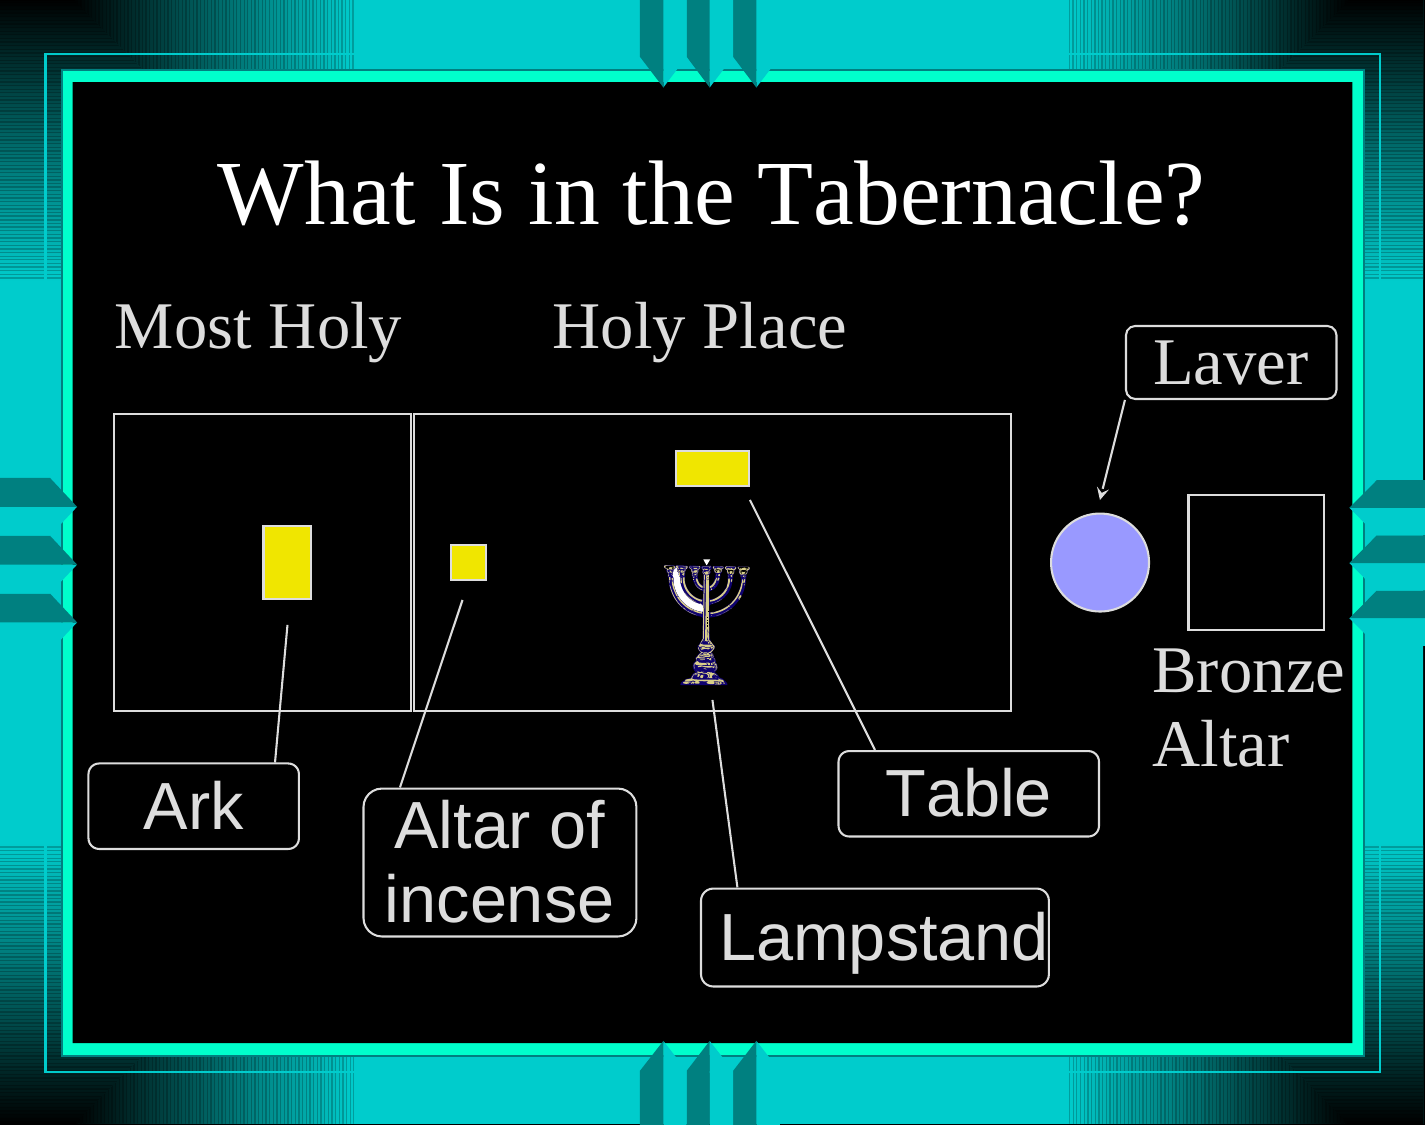

# What Is in the Tabernacle?
Most Holy
Holy Place
Laver
Table
Bronze Altar
Ark
Altar of
incense
Lampstand